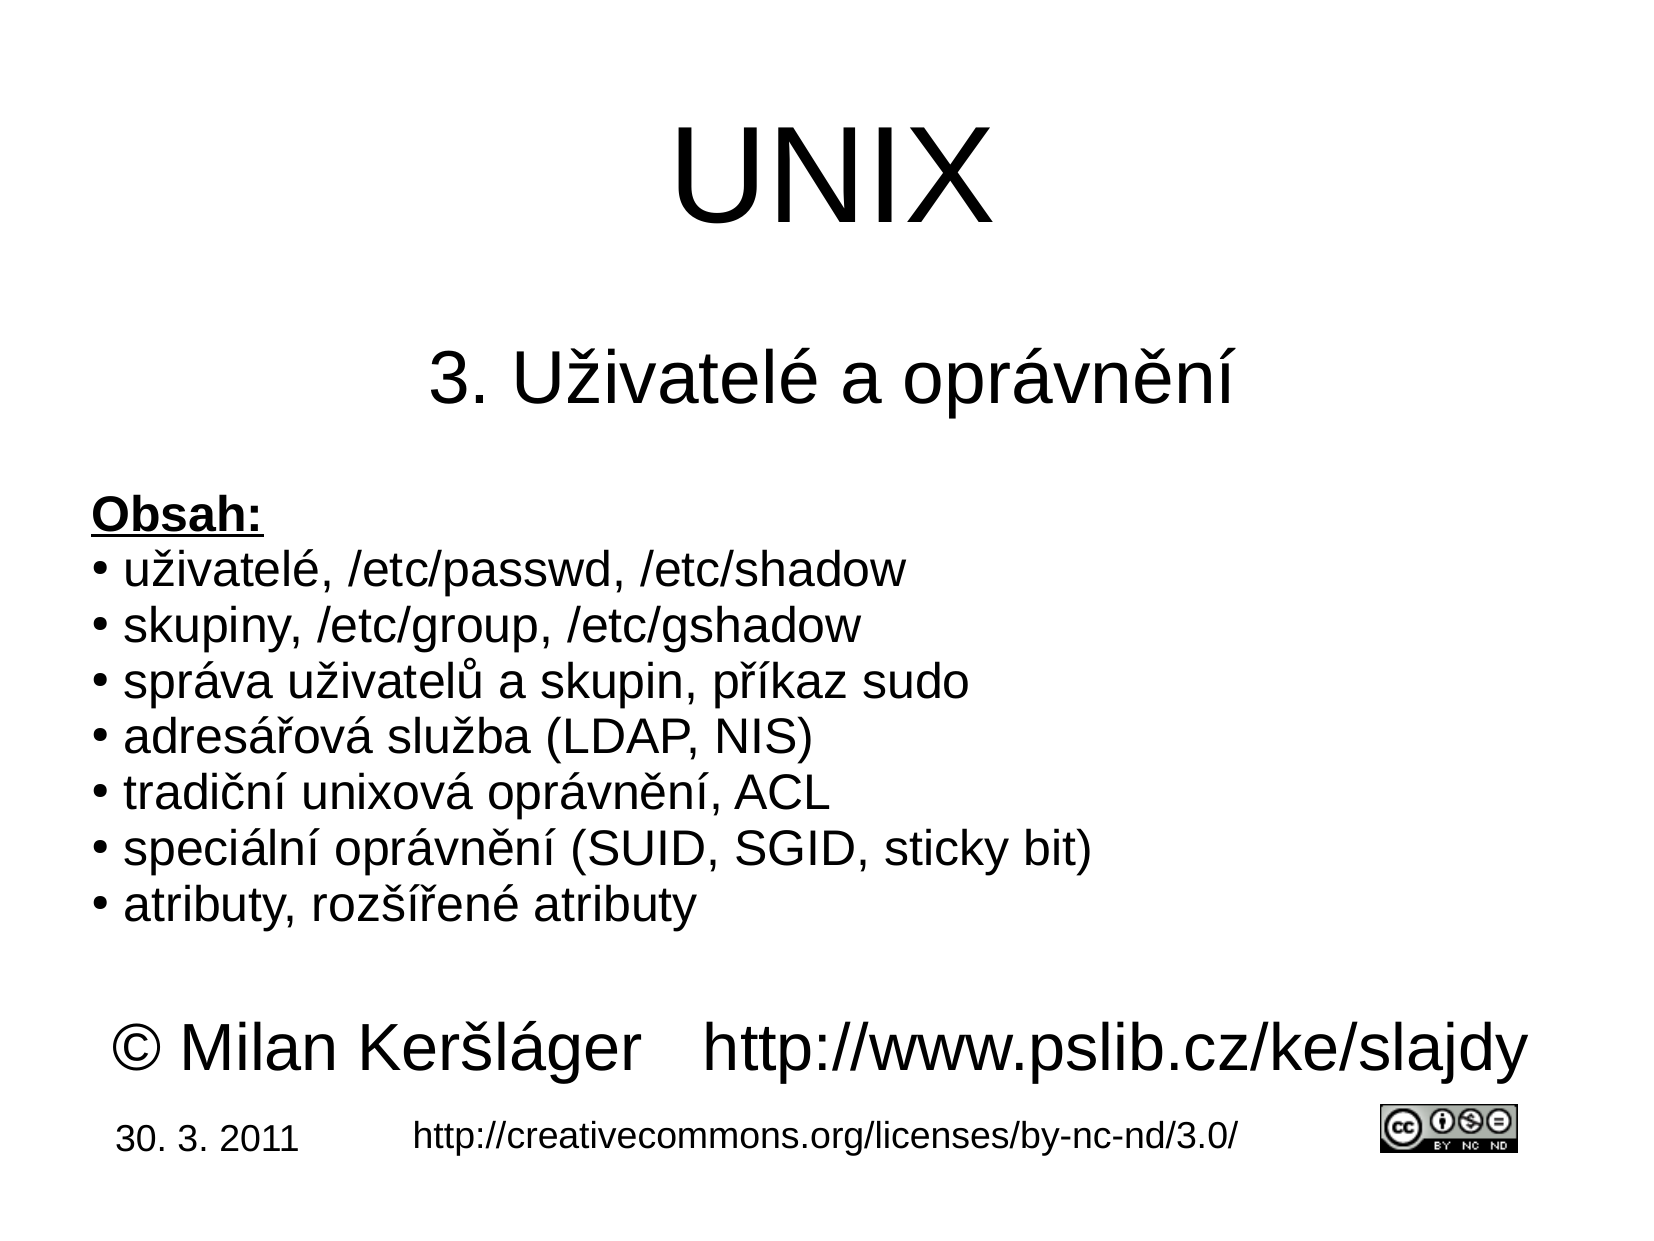

# UNIX 3. Uživatelé a oprávnění
Obsah:
 uživatelé, /etc/passwd, /etc/shadow
 skupiny, /etc/group, /etc/gshadow
 správa uživatelů a skupin, příkaz sudo
 adresářová služba (LDAP, NIS)
 tradiční unixová oprávnění, ACL
 speciální oprávnění (SUID, SGID, sticky bit)
 atributy, rozšířené atributy
© Milan Keršláger	http://www.pslib.cz/ke/slajdy
http://creativecommons.org/licenses/by-nc-nd/3.0/
30. 3. 2011